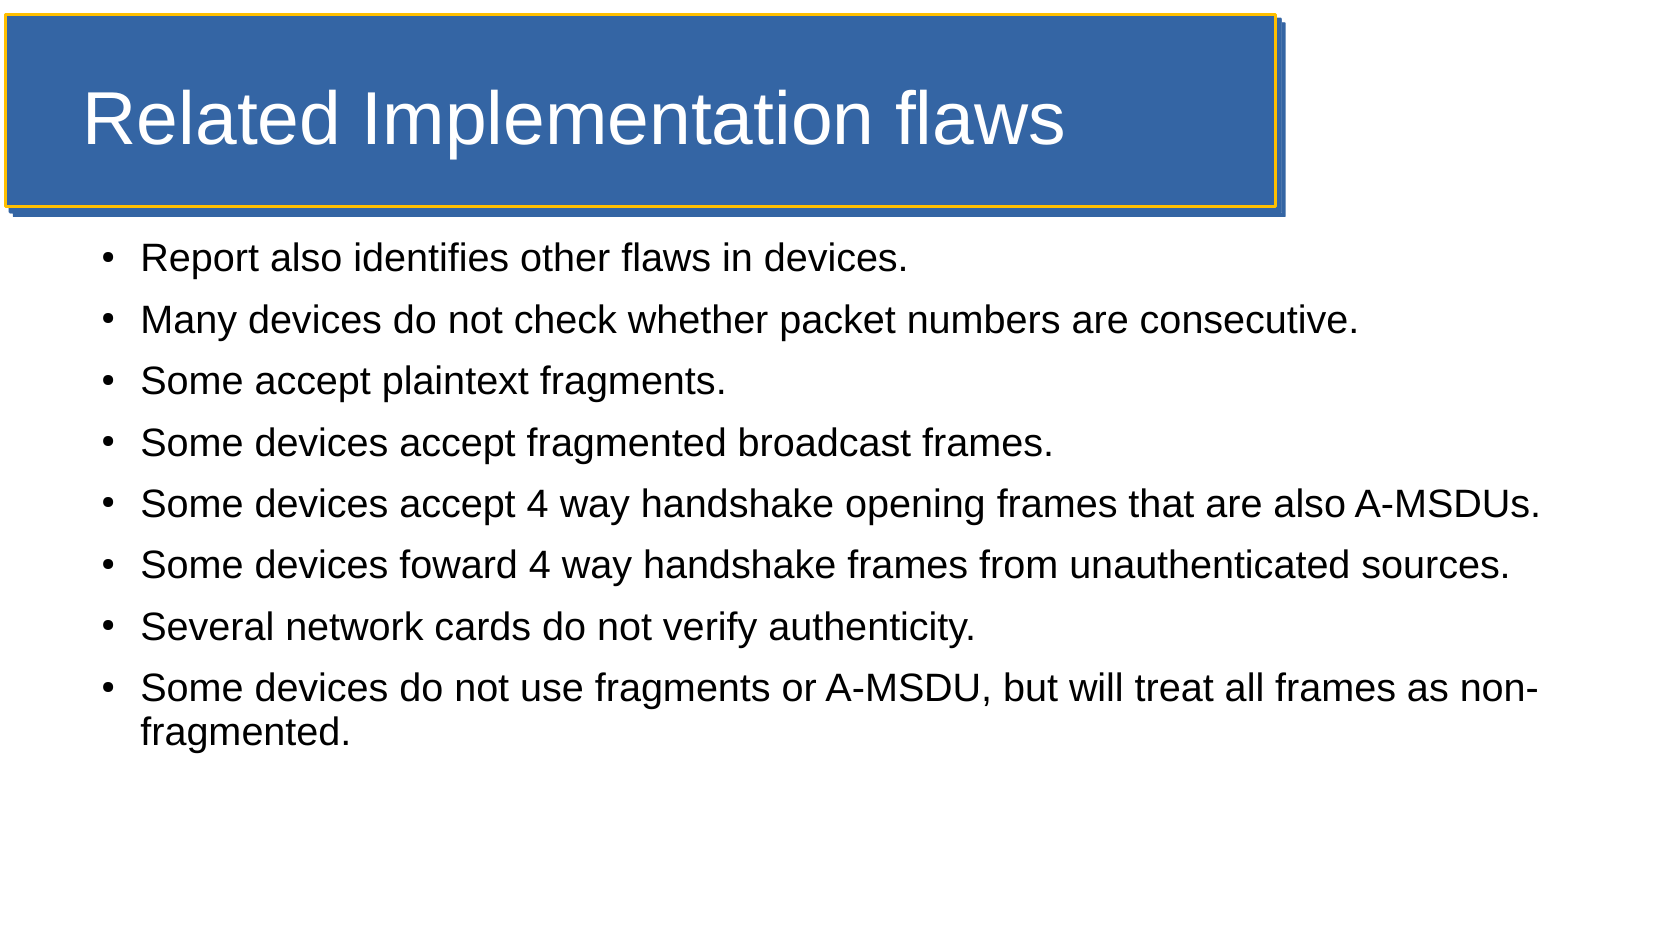

# Related Implementation flaws
Report also identifies other flaws in devices.
Many devices do not check whether packet numbers are consecutive.
Some accept plaintext fragments.
Some devices accept fragmented broadcast frames.
Some devices accept 4 way handshake opening frames that are also A-MSDUs.
Some devices foward 4 way handshake frames from unauthenticated sources.
Several network cards do not verify authenticity.
Some devices do not use fragments or A-MSDU, but will treat all frames as non-fragmented.